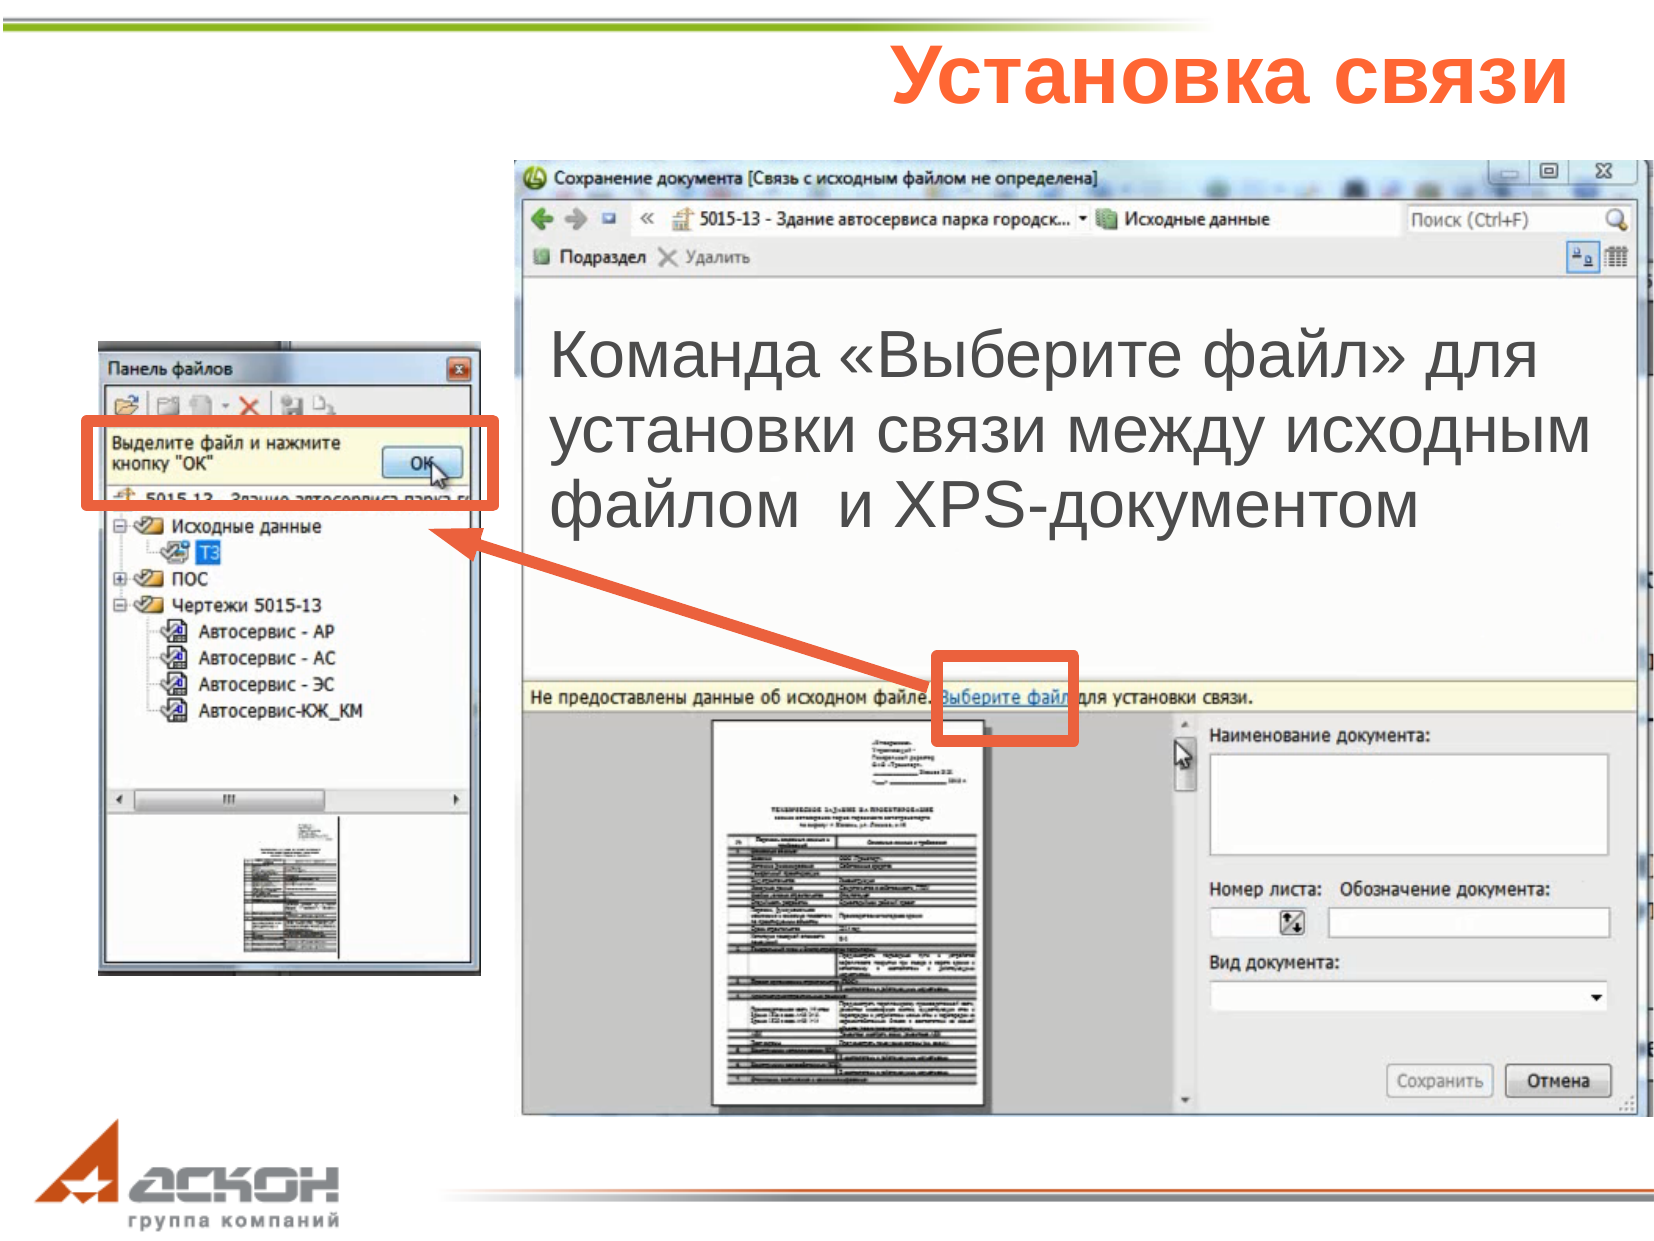

# Установка связи
Команда «Выберите файл» для установки связи между исходным файлом и XPS-документом